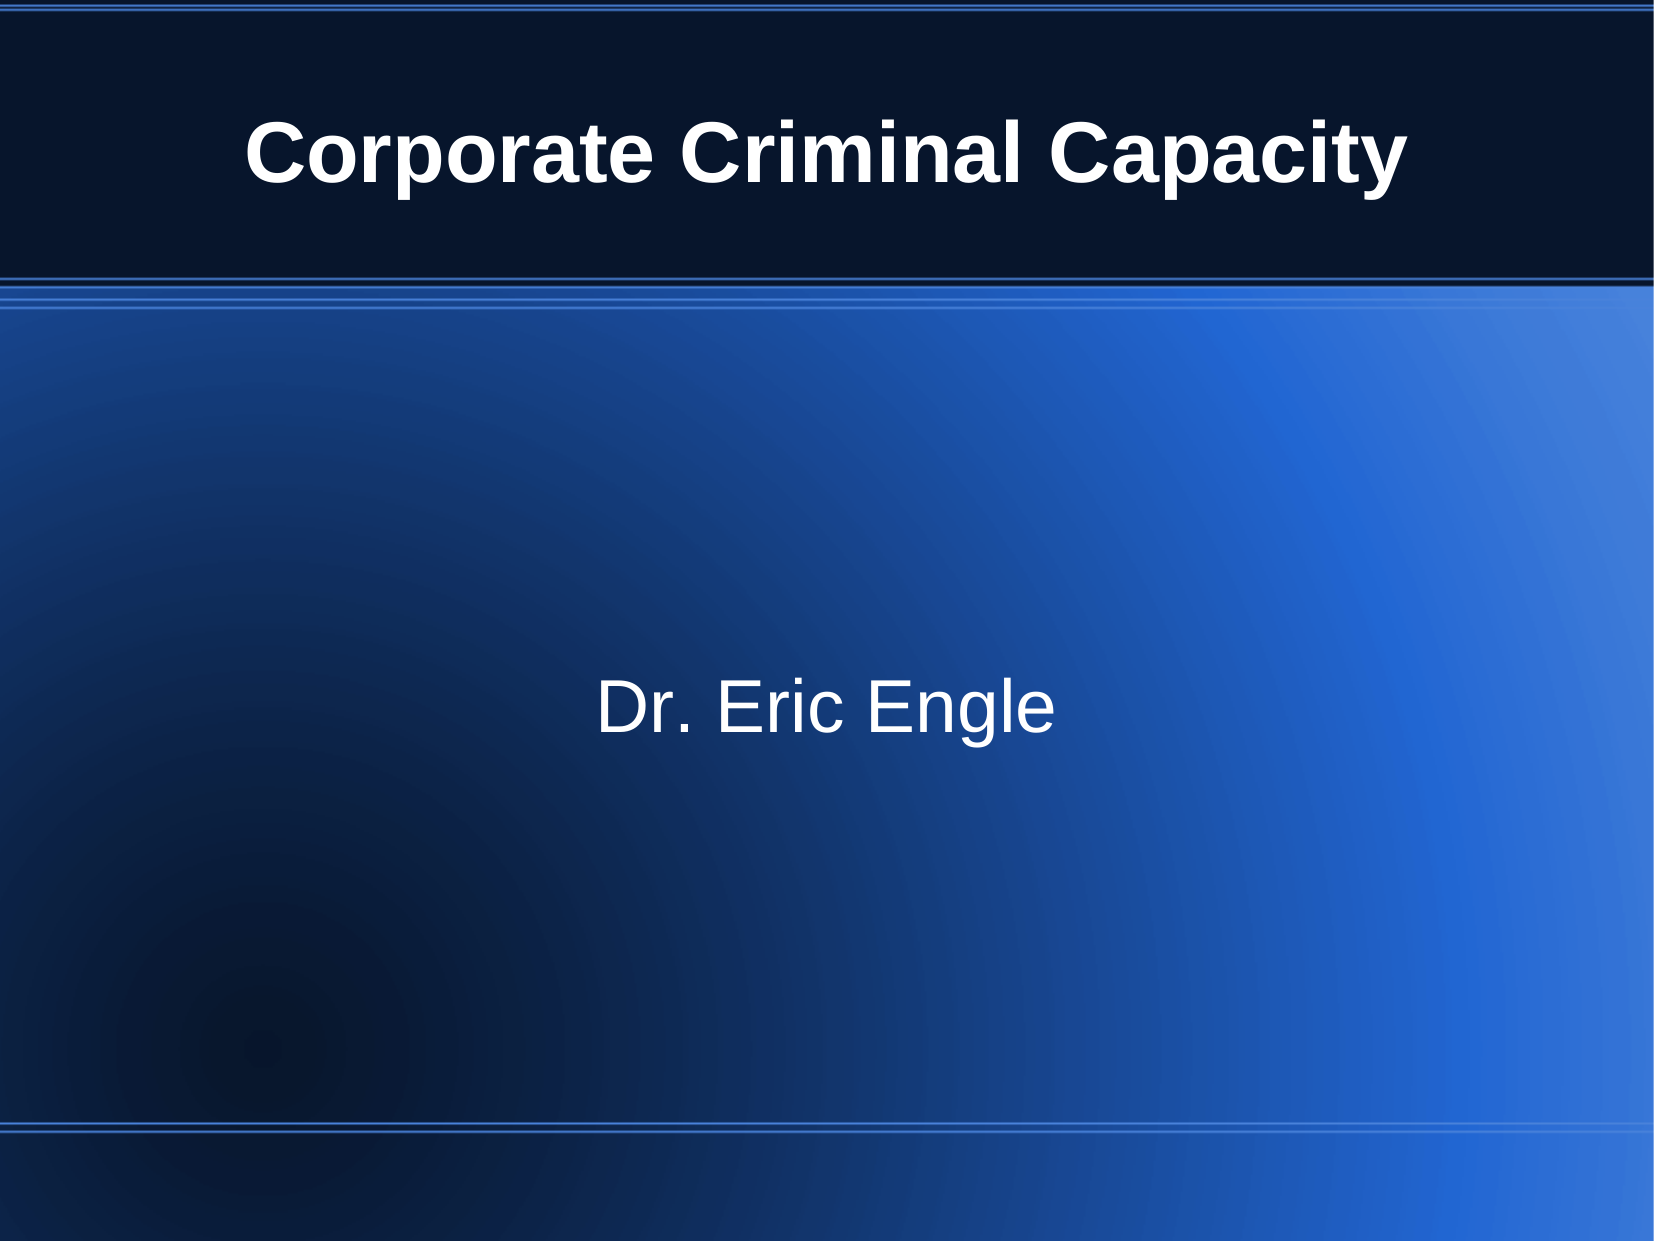

# Corporate Criminal Capacity
Dr. Eric Engle